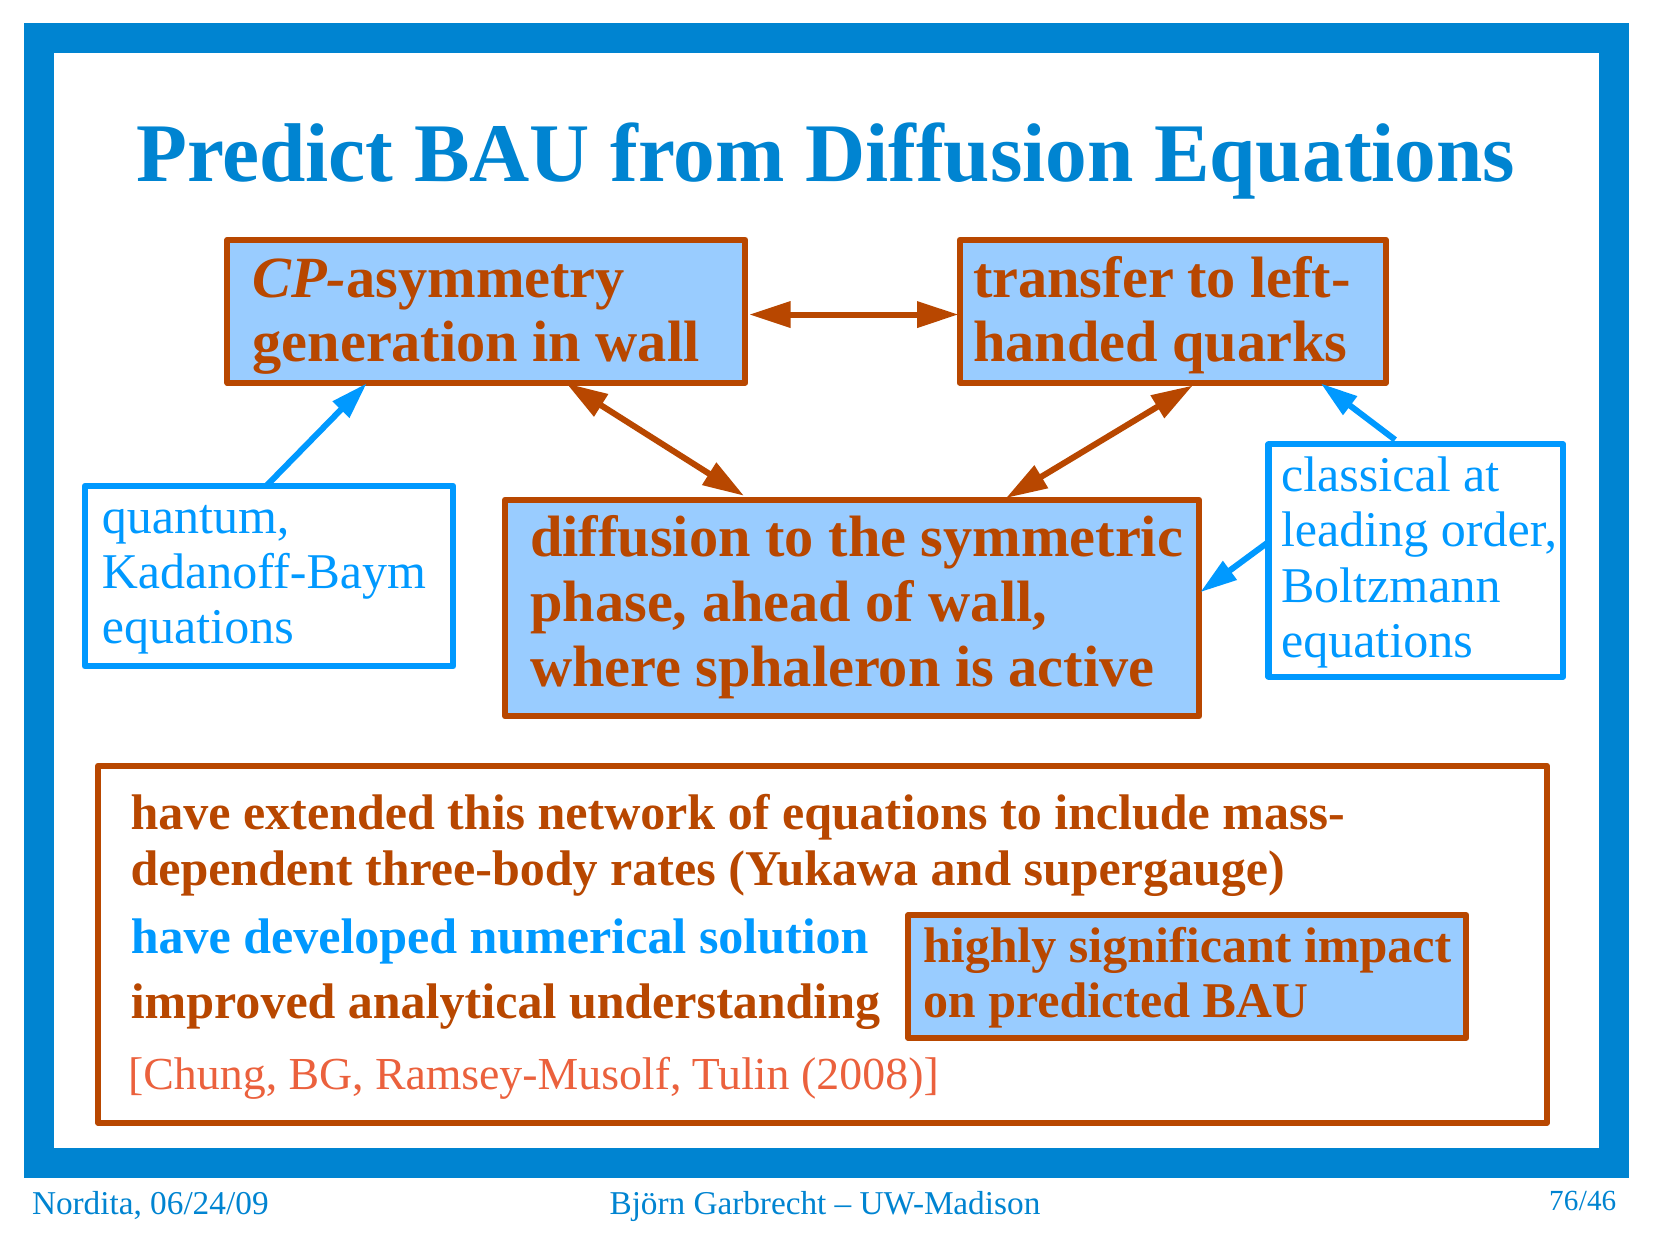

# Predict BAU from Diffusion Equations
CP-asymmetry
generation in wall
transfer to left-handed quarks
classical at
leading order,
Boltzmann
equations
quantum,
Kadanoff-Baym
equations
diffusion to the symmetric phase, ahead of wall, where sphaleron is active
have extended this network of equations to include mass-dependent three-body rates (Yukawa and supergauge)
have developed numerical solution
highly significant impact
on predicted BAU
improved analytical understanding
[Chung, BG, Ramsey-Musolf, Tulin (2008)]
Björn Garbrecht – UW-Madison
76